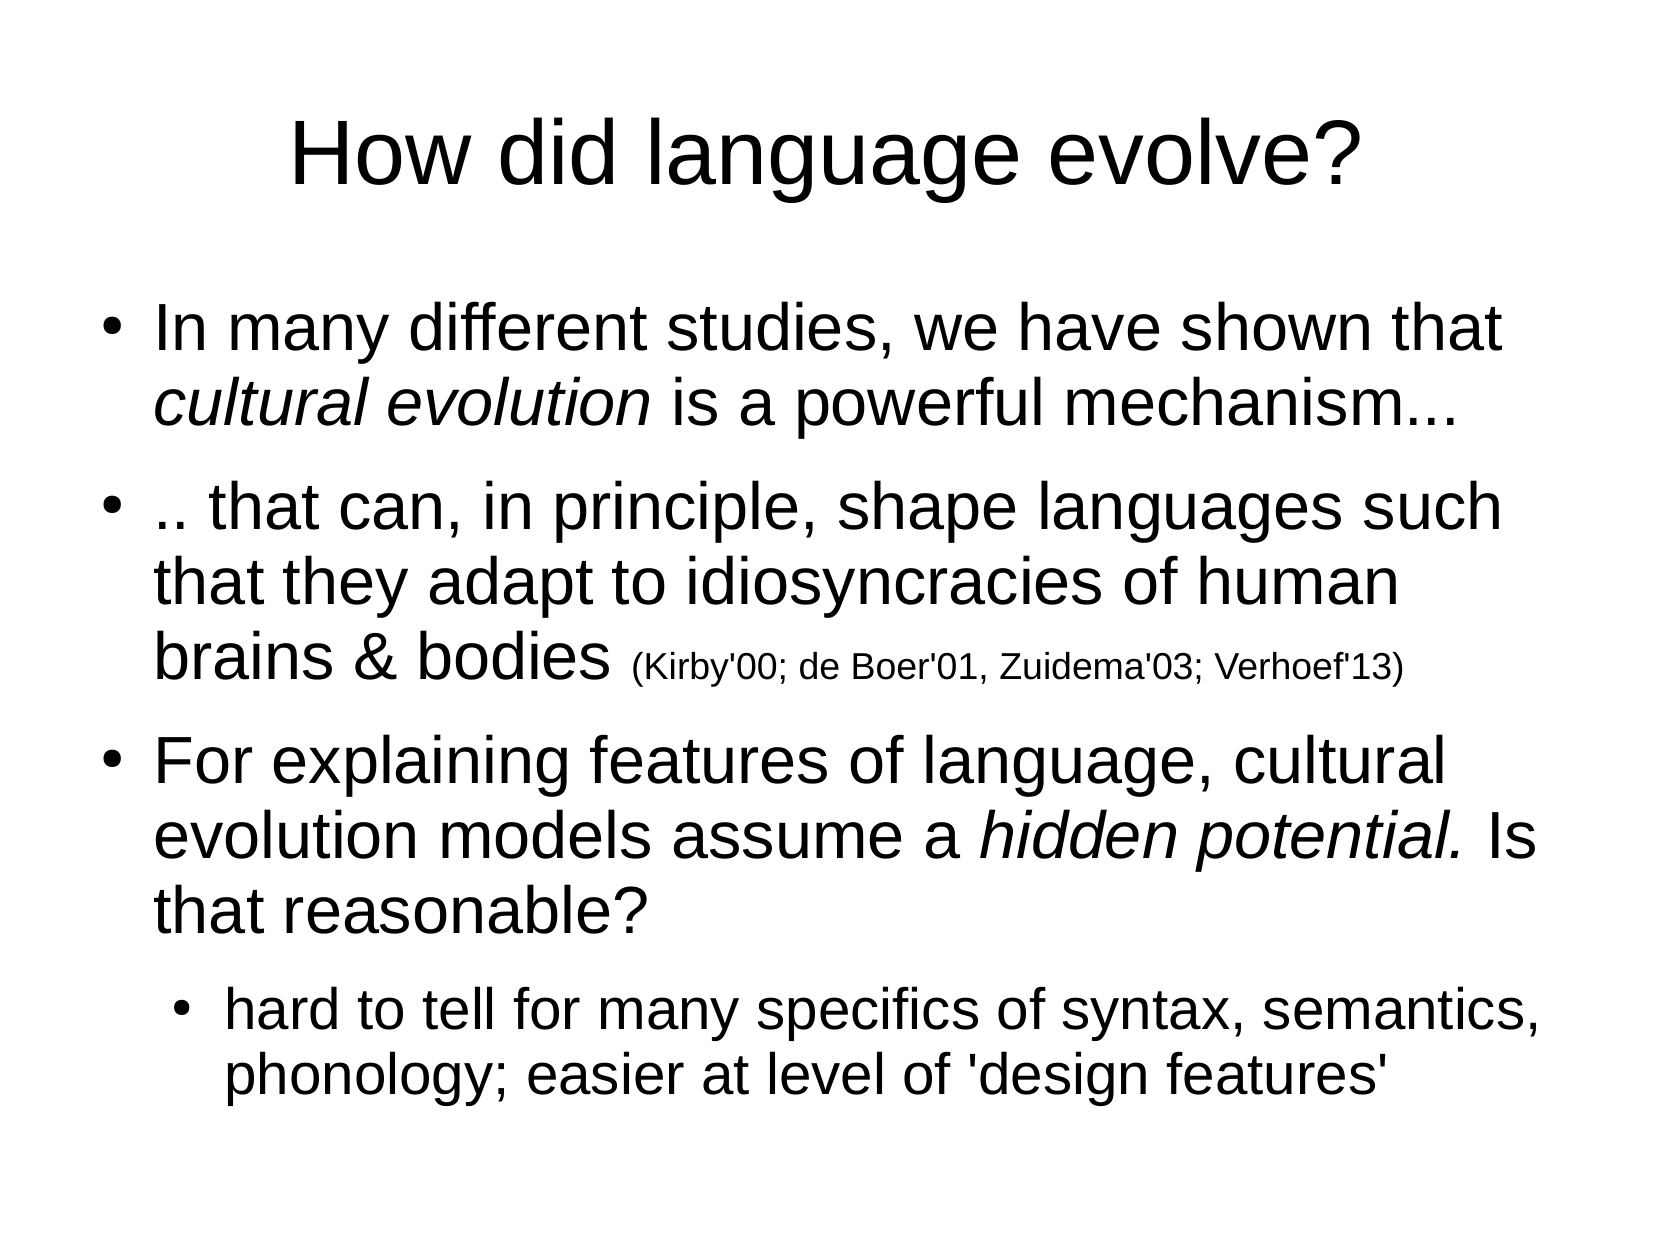

# How did language evolve?
In many different studies, we have shown that cultural evolution is a powerful mechanism...
.. that can, in principle, shape languages such that they adapt to idiosyncracies of human brains & bodies (Kirby'00; de Boer'01, Zuidema'03; Verhoef'13)
For explaining features of language, cultural evolution models assume a hidden potential. Is that reasonable?
hard to tell for many specifics of syntax, semantics, phonology; easier at level of 'design features'